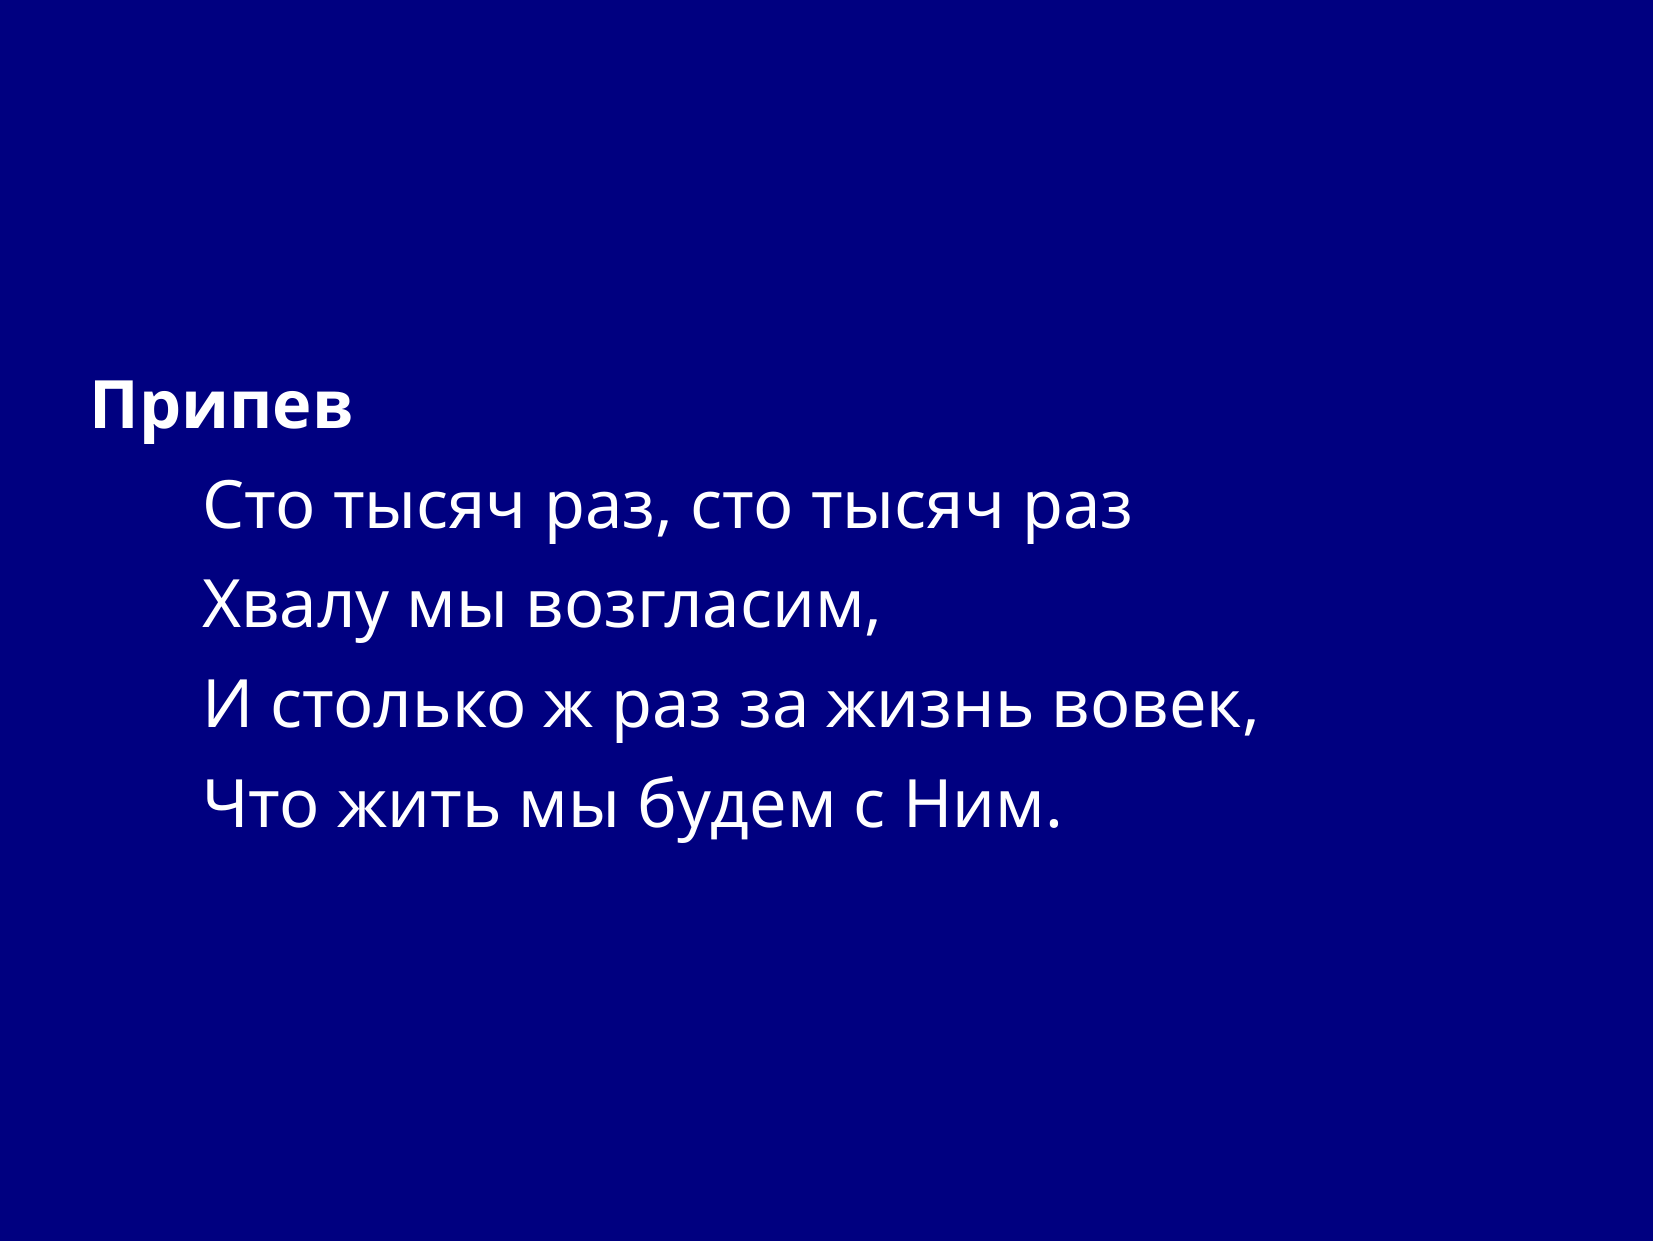

Припев
	Сто тысяч раз, сто тысяч раз
	Хвалу мы возгласим,
	И столько ж раз за жизнь вовек,
	Что жить мы будем с Ним.